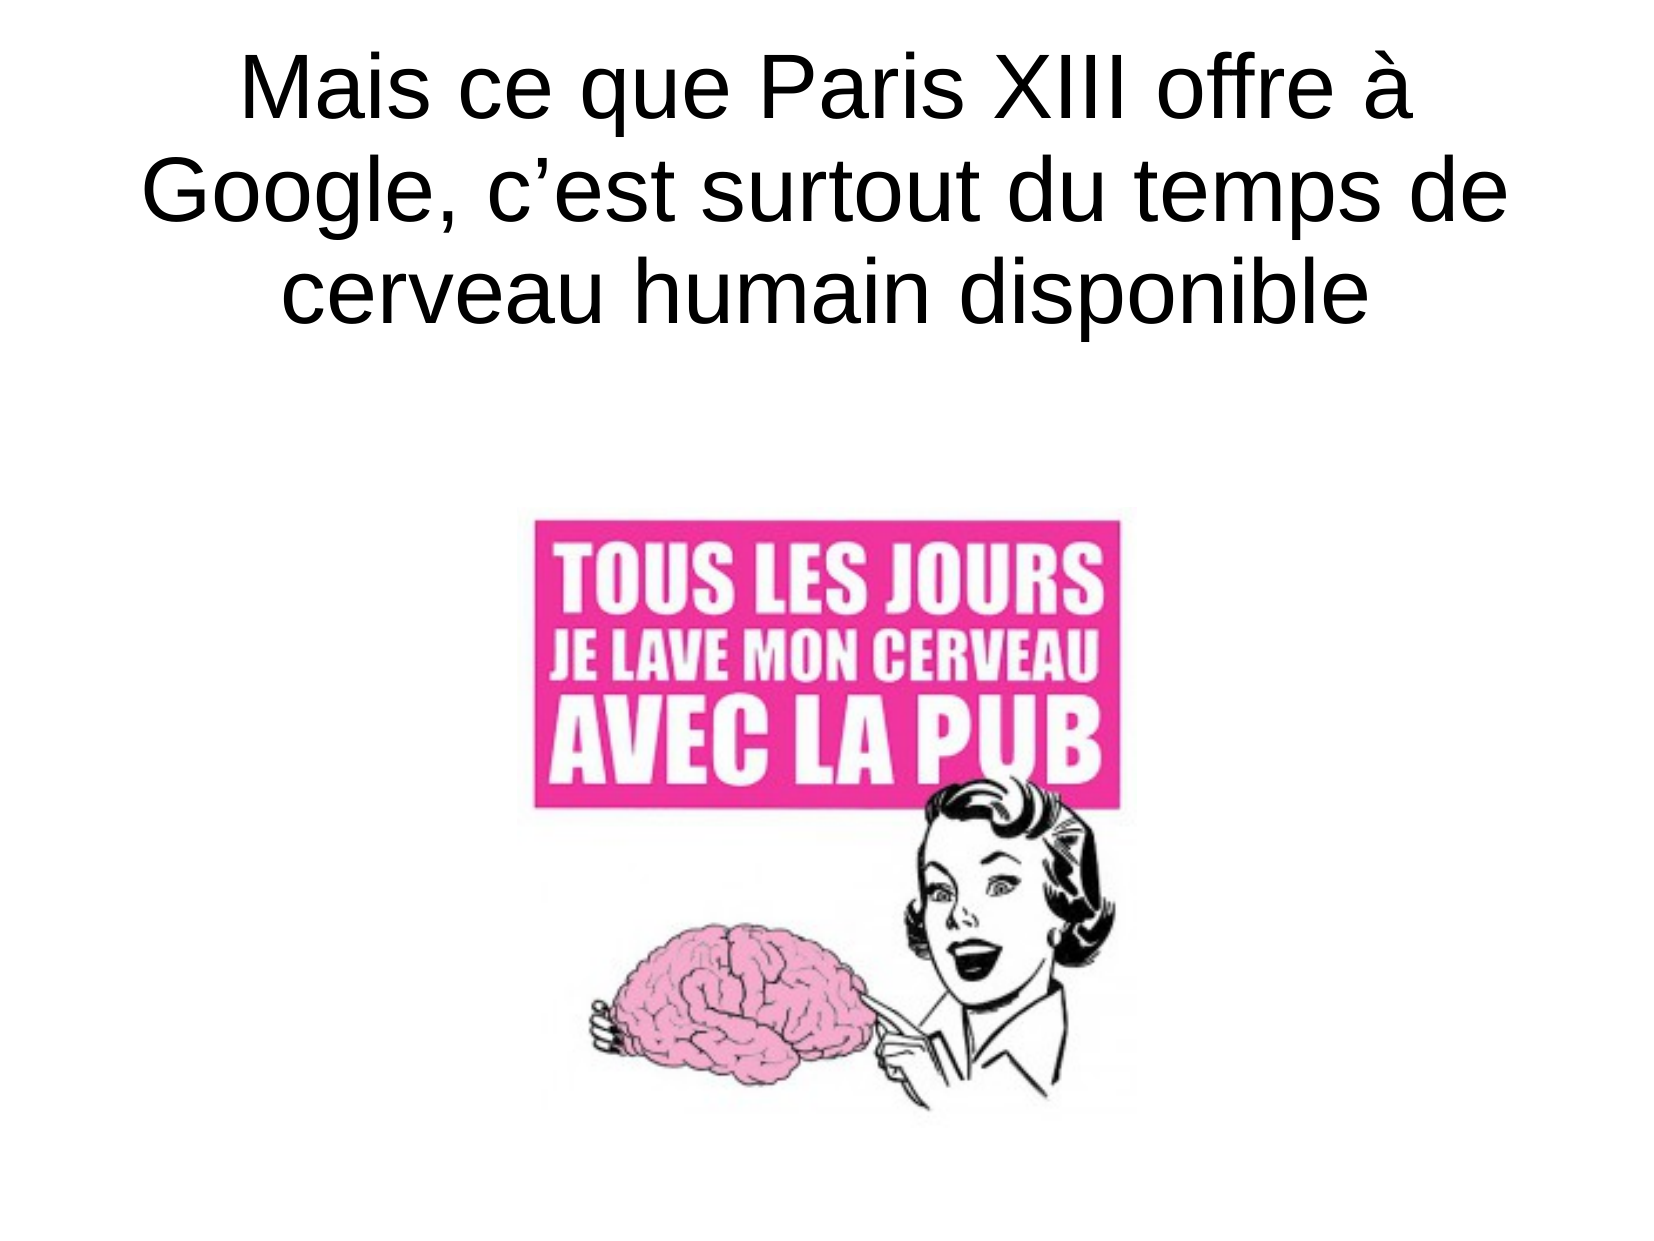

# Mais ce que Paris XIII offre à Google, c’est surtout du temps de cerveau humain disponible